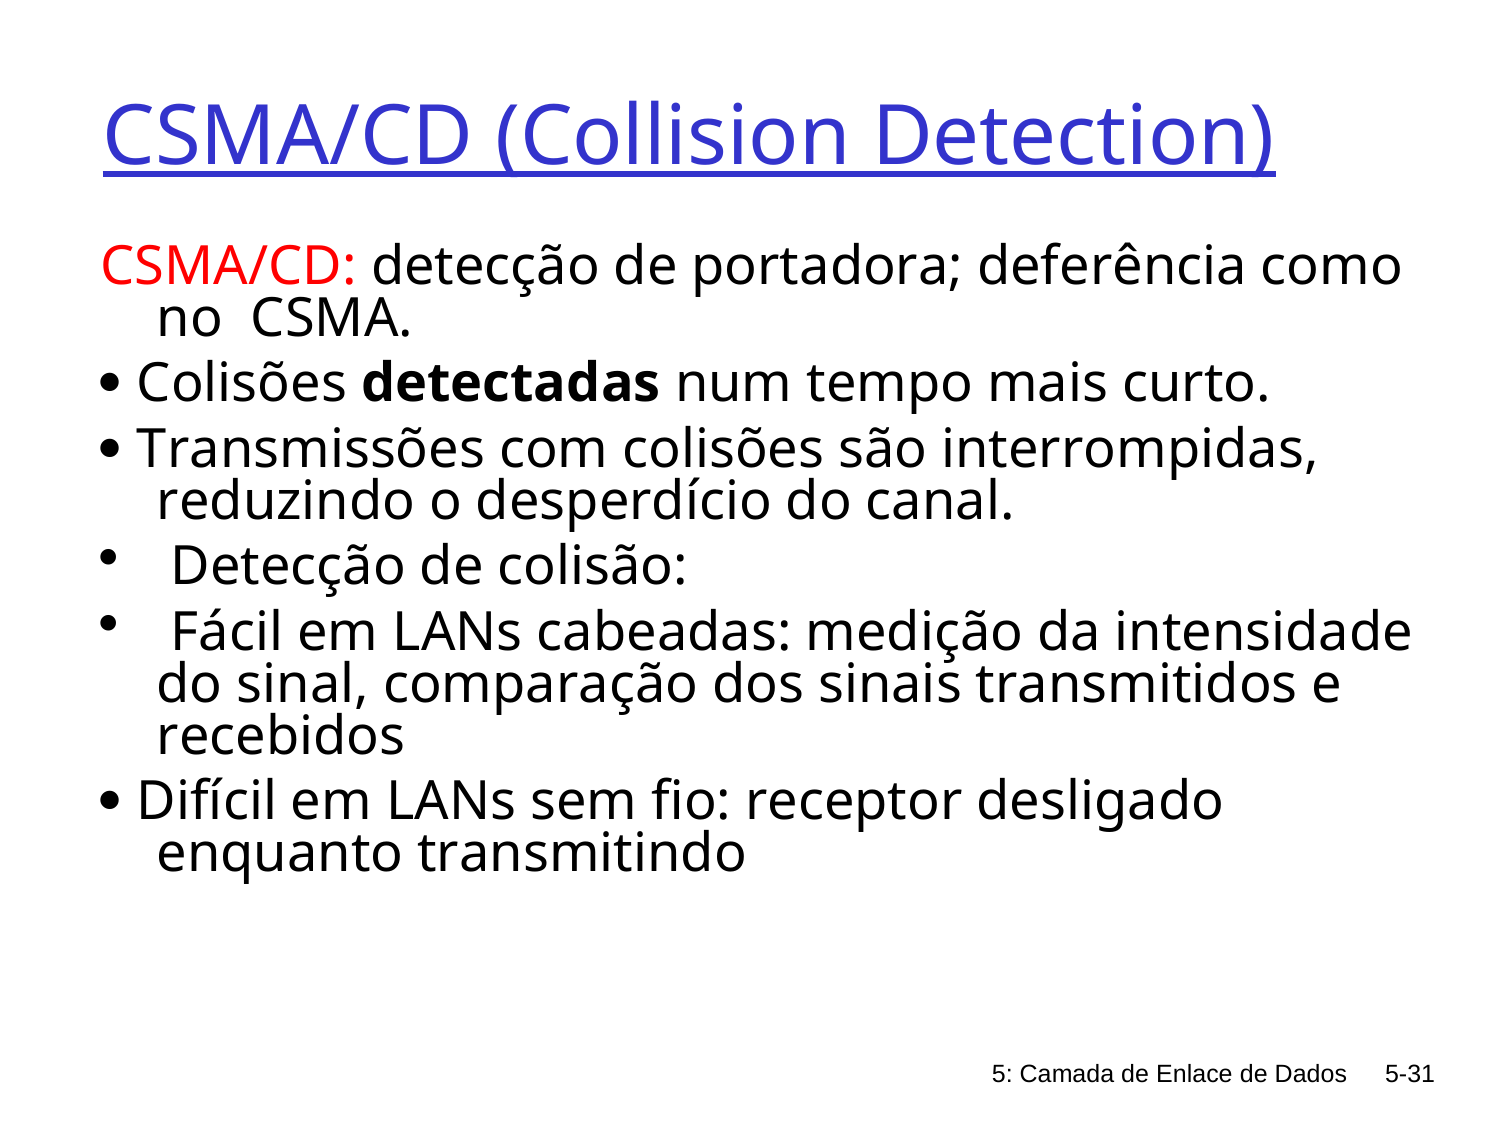

# CSMA/CD (Collision Detection)
CSMA/CD: detecção de portadora; deferência como no CSMA.
 Colisões detectadas num tempo mais curto.
 Transmissões com colisões são interrompidas, reduzindo o desperdício do canal.
 Detecção de colisão:
 Fácil em LANs cabeadas: medição da intensidade do sinal, comparação dos sinais transmitidos e recebidos
 Difícil em LANs sem fio: receptor desligado enquanto transmitindo
5: Camada de Enlace de Dados